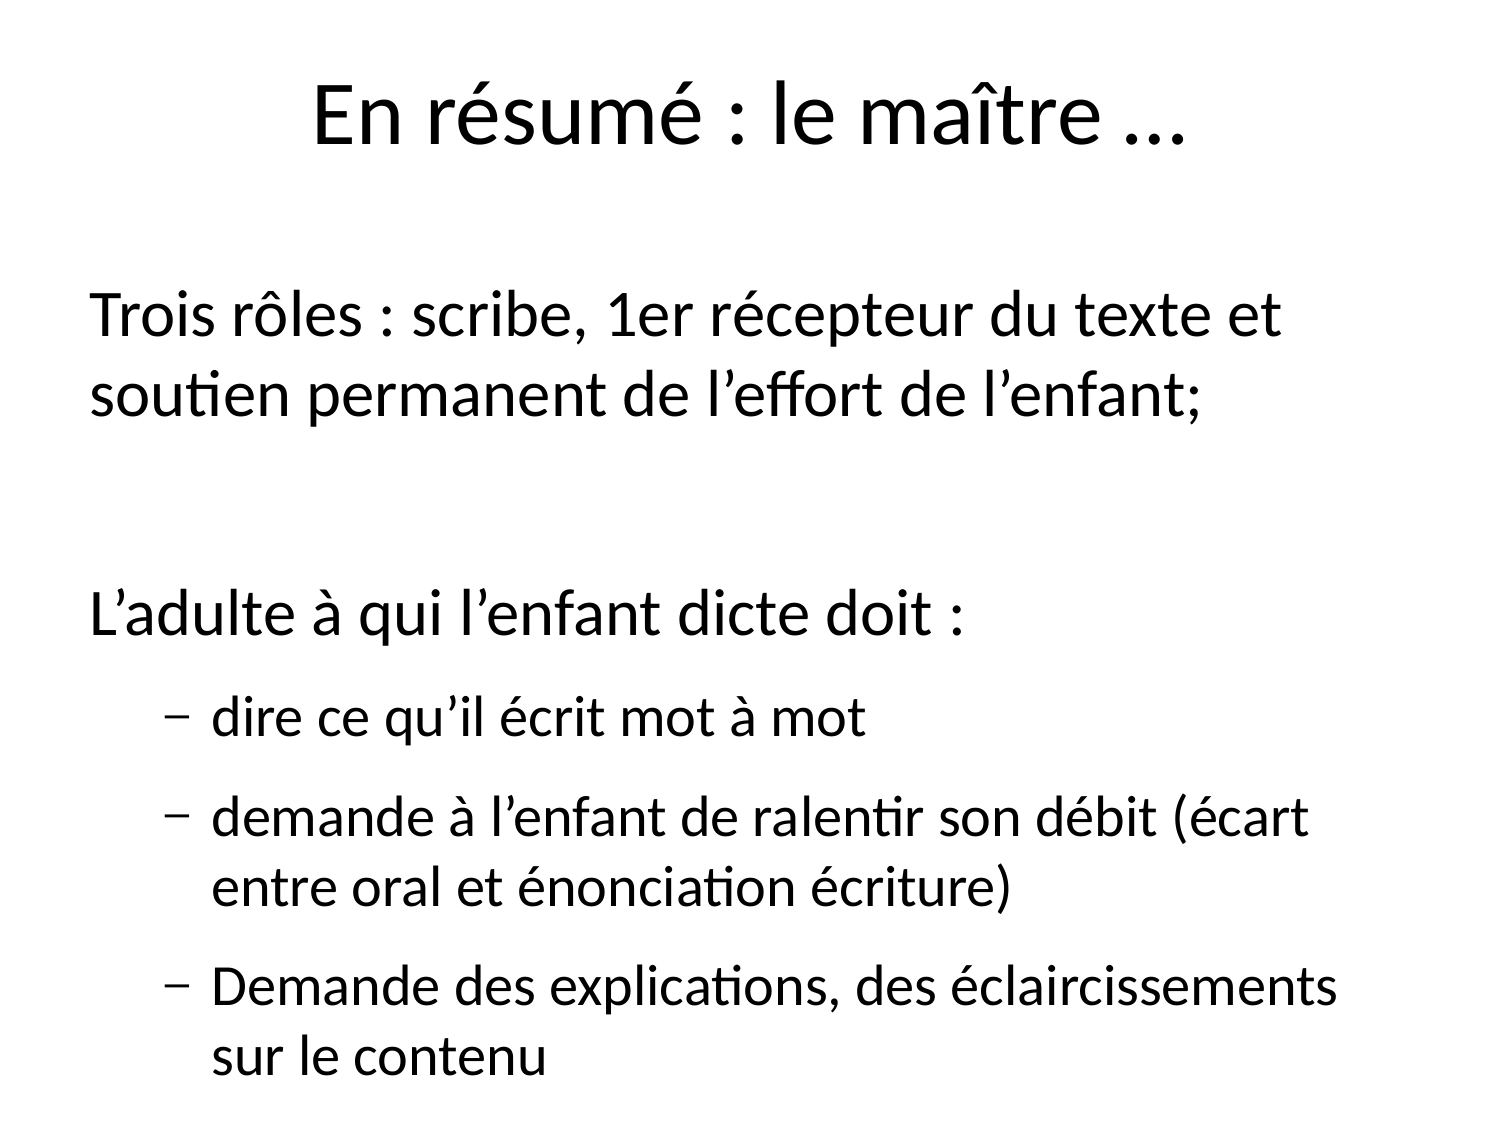

# En résumé : le maître …
Trois rôles : scribe, 1er récepteur du texte et soutien permanent de l’effort de l’enfant;
L’adulte à qui l’enfant dicte doit :
dire ce qu’il écrit mot à mot
demande à l’enfant de ralentir son débit (écart entre oral et énonciation écriture)
Demande des explications, des éclaircissements sur le contenu
s’étonner, répéter, écrire, manifester son embarras devant la forme de l’énonciation
proposer certaines corrections (les normes de l’écrit, on ne peut pas laisser l’erreur)
Relire
- Recentre, intervient pour garder en vue le projet d’écriture, il sert de garde-fou